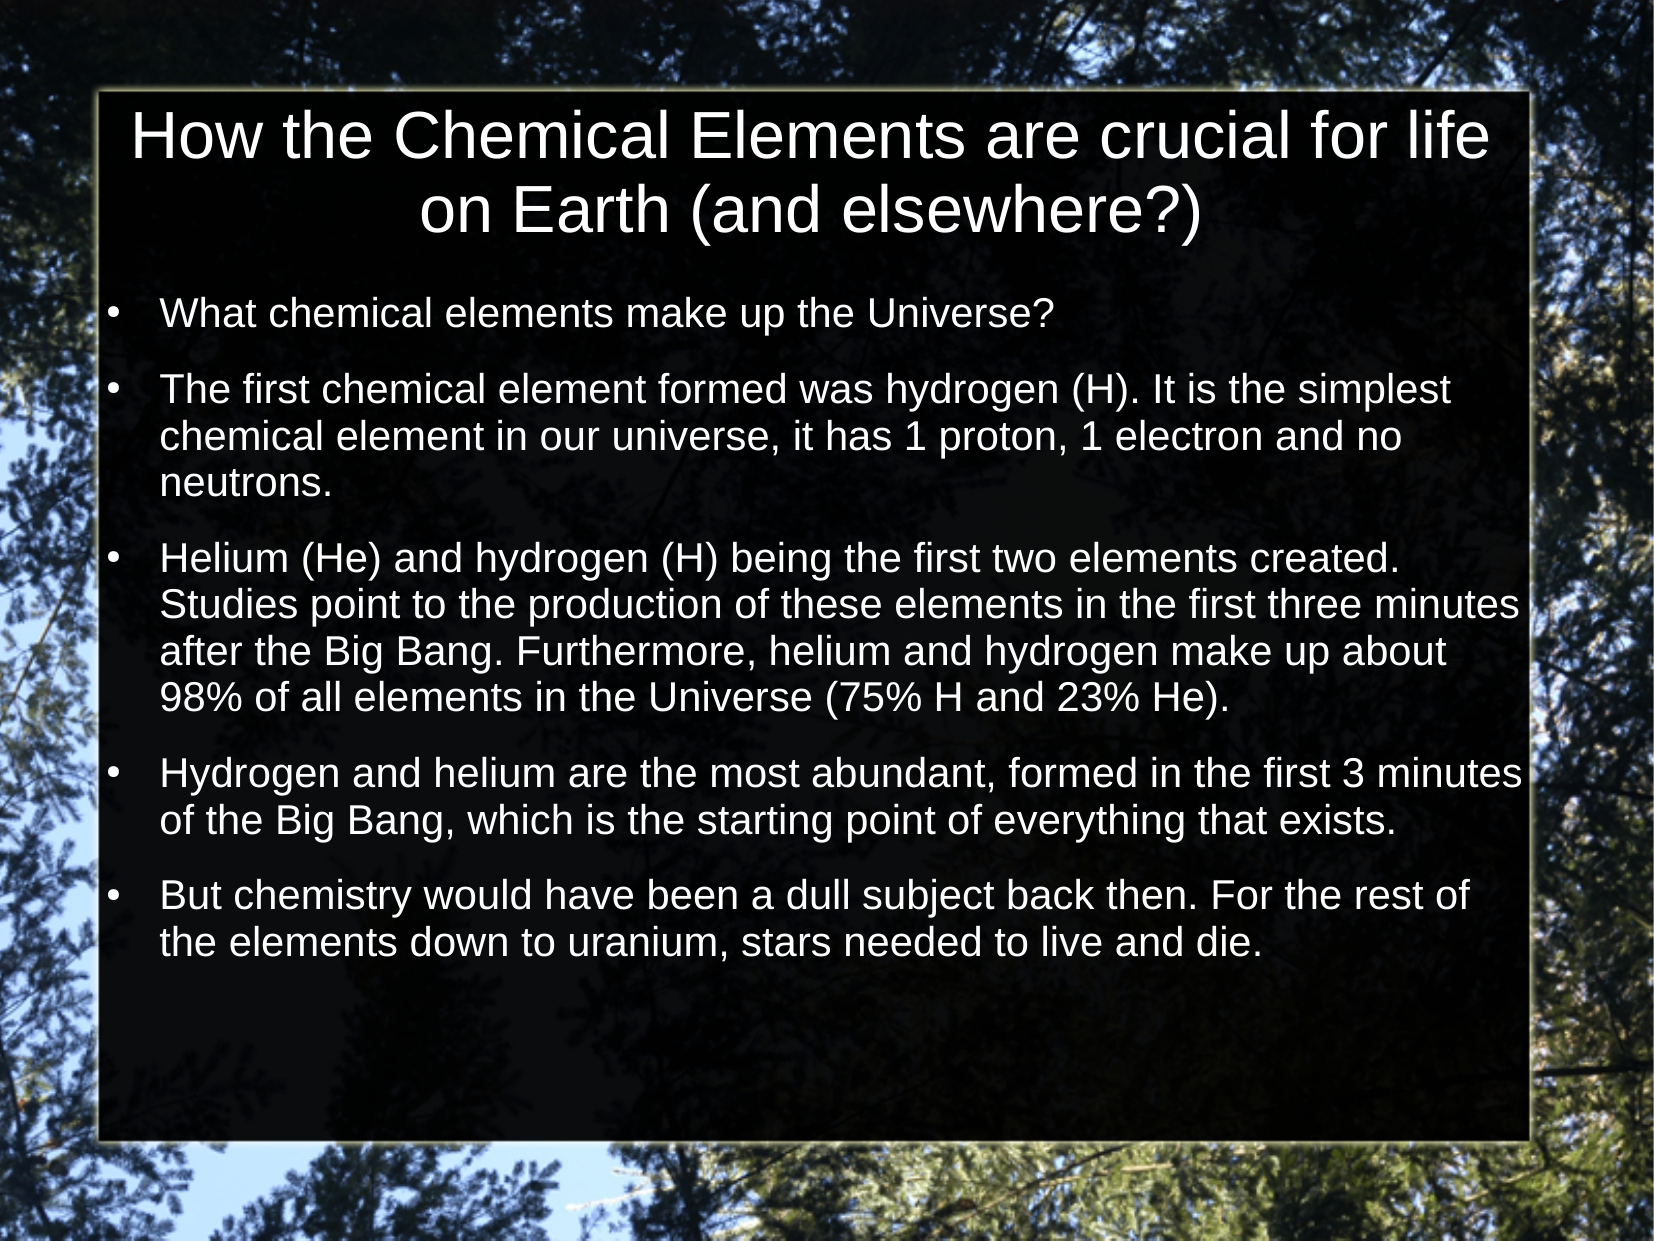

# How the Chemical Elements are crucial for life on Earth (and elsewhere?)
What chemical elements make up the Universe?
The first chemical element formed was hydrogen (H). It is the simplest chemical element in our universe, it has 1 proton, 1 electron and no neutrons.
Helium (He) and hydrogen (H) being the first two elements created. Studies point to the production of these elements in the first three minutes after the Big Bang. Furthermore, helium and hydrogen make up about 98% of all elements in the Universe (75% H and 23% He).
Hydrogen and helium are the most abundant, formed in the first 3 minutes of the Big Bang, which is the starting point of everything that exists.
But chemistry would have been a dull subject back then. For the rest of the elements down to uranium, stars needed to live and die.